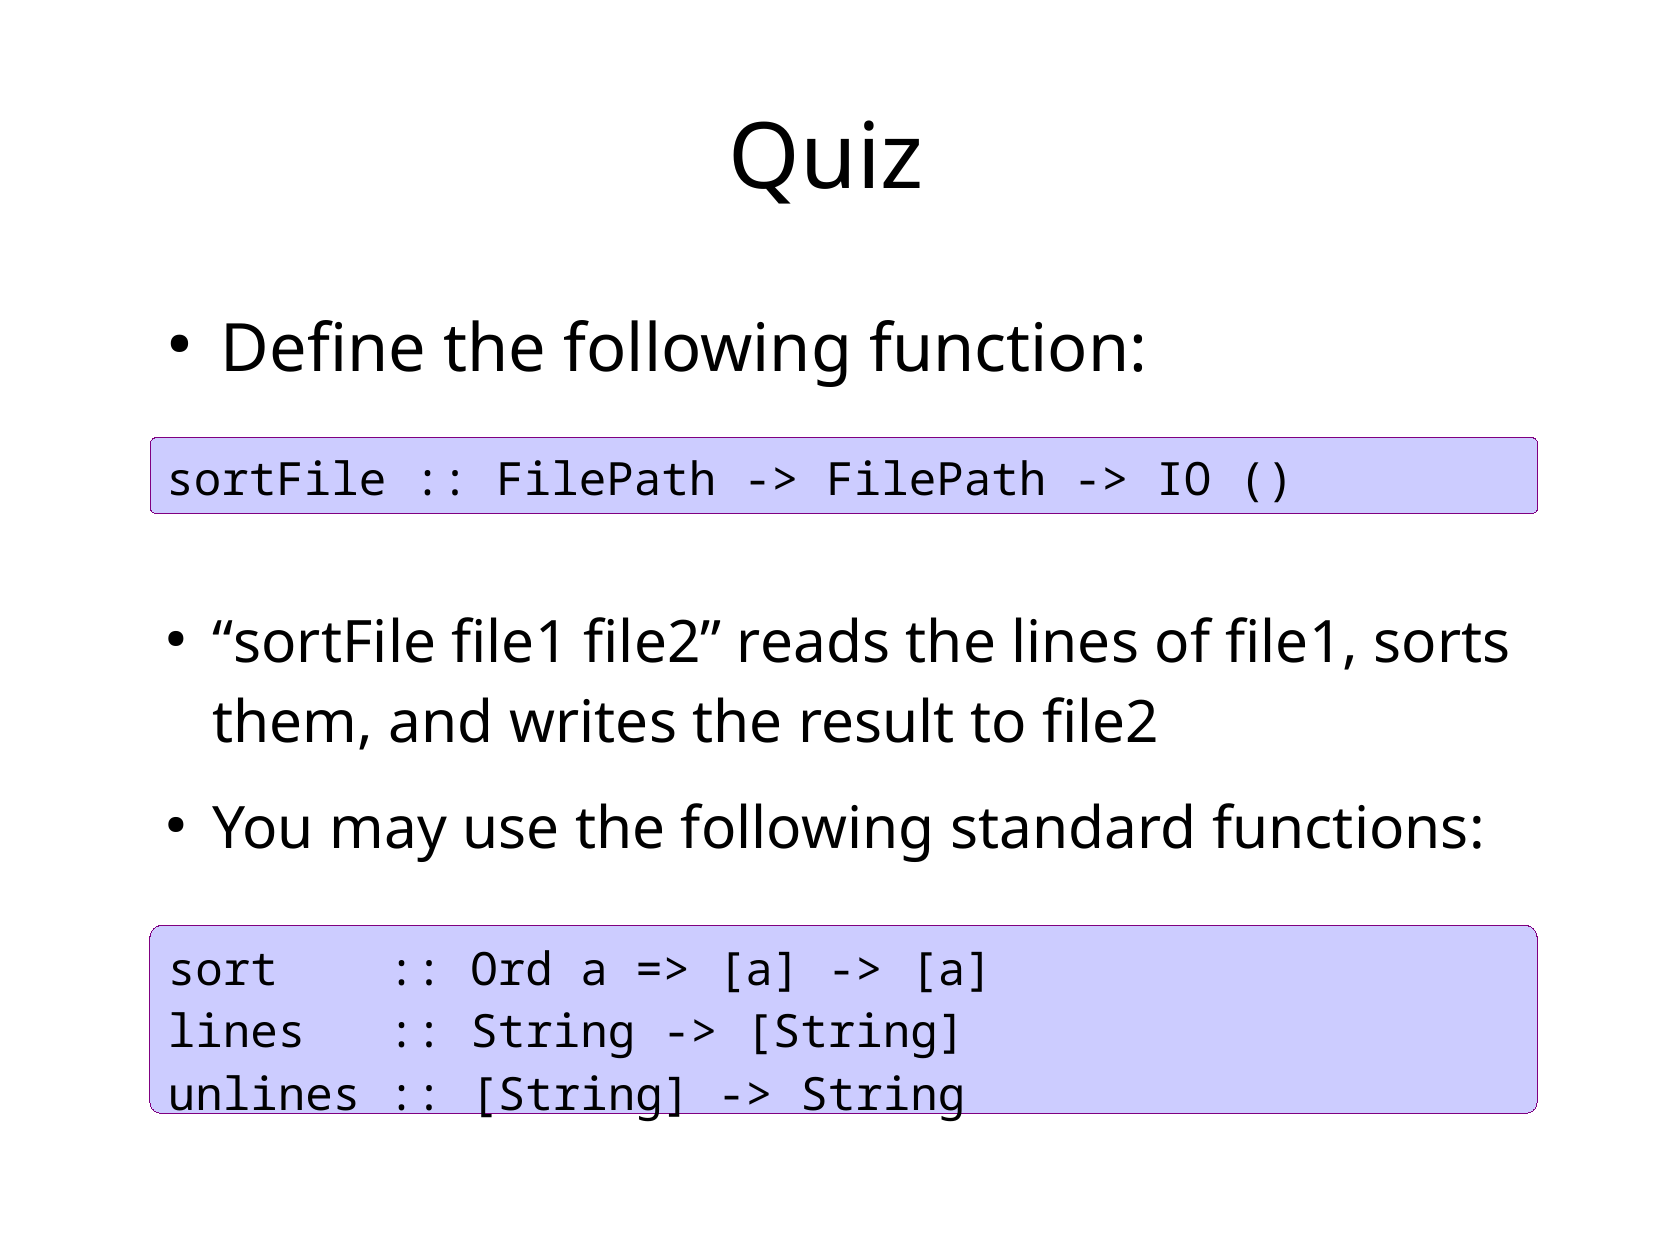

# Quiz
Define the following function:
sortFile :: FilePath -> FilePath -> IO ()
“sortFile file1 file2” reads the lines of file1, sorts them, and writes the result to file2
You may use the following standard functions:
sort :: Ord a => [a] -> [a]
lines :: String -> [String]
unlines :: [String] -> String